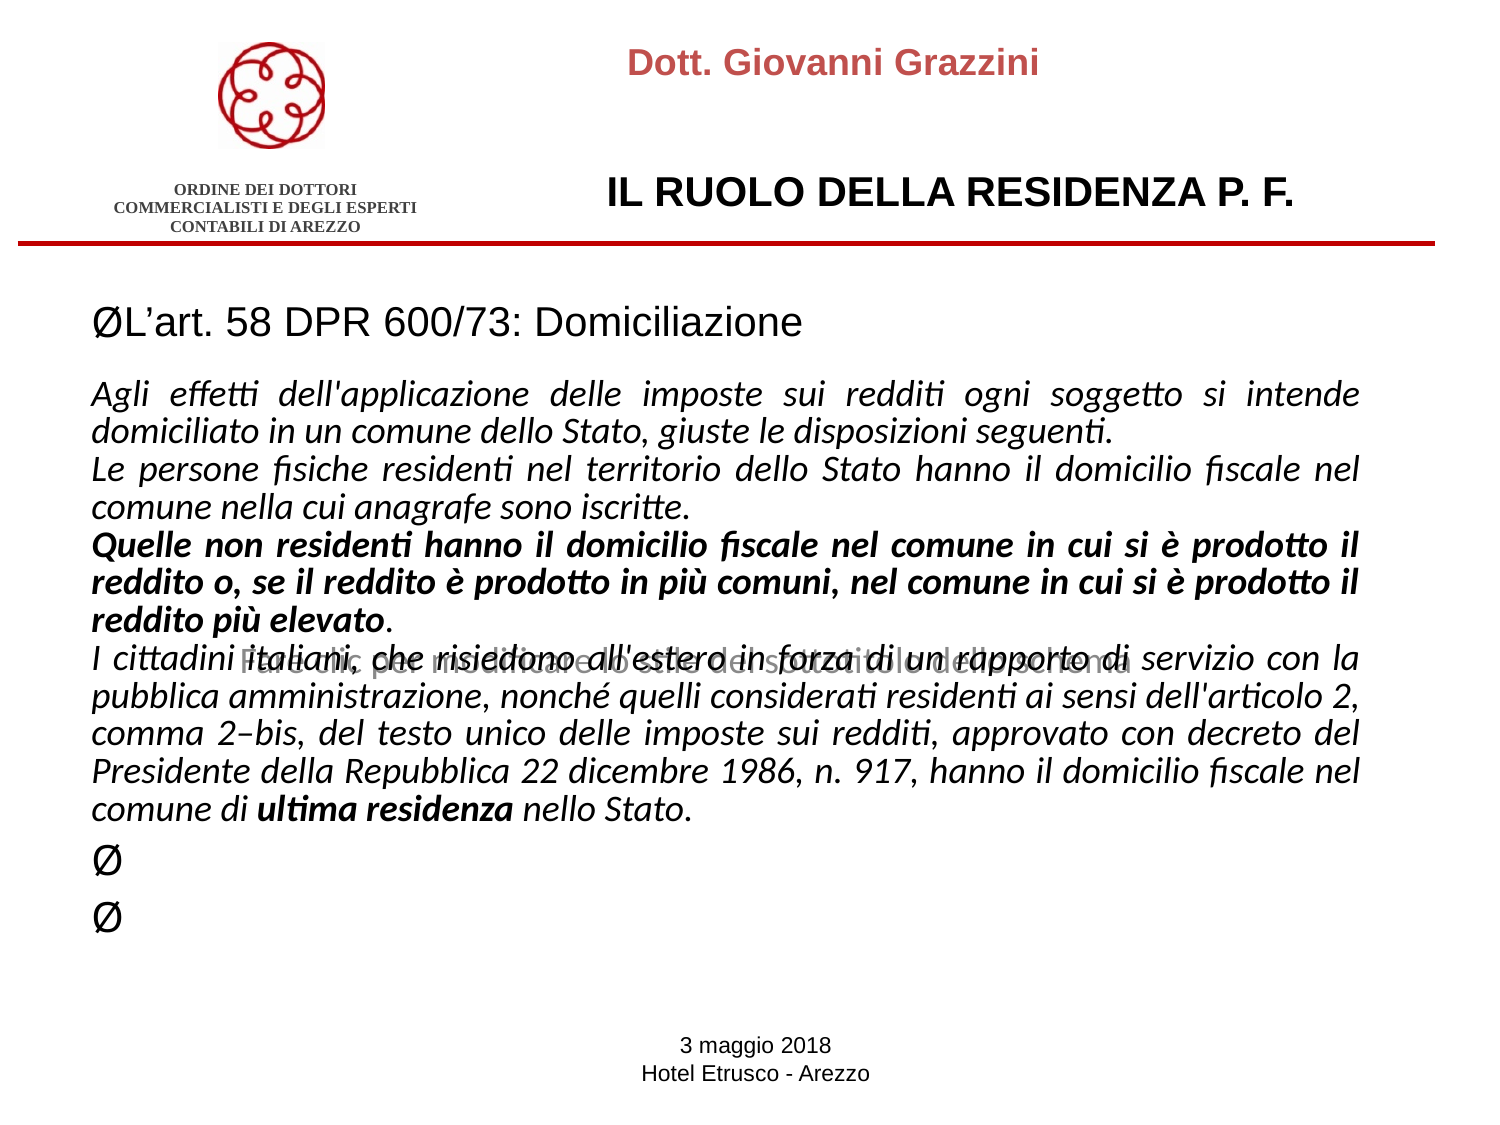

Dott. Giovanni Grazzini
IL RUOLO DELLA RESIDENZA P. F.
ORDINE DEI DOTTORI
COMMERCIALISTI E DEGLI ESPERTI
CONTABILI DI AREZZO
L’art. 58 DPR 600/73: Domiciliazione
Agli effetti dell'applicazione delle imposte sui redditi ogni soggetto si intende domiciliato in un comune dello Stato, giuste le disposizioni seguenti.
Le persone fisiche residenti nel territorio dello Stato hanno il domicilio fiscale nel comune nella cui anagrafe sono iscritte.
Quelle non residenti hanno il domicilio fiscale nel comune in cui si è prodotto il reddito o, se il reddito è prodotto in più comuni, nel comune in cui si è prodotto il reddito più elevato.
I cittadini italiani, che risiedono all'estero in forza di un rapporto di servizio con la pubblica amministrazione, nonché quelli considerati residenti ai sensi dell'articolo 2, comma 2–bis, del testo unico delle imposte sui redditi, approvato con decreto del Presidente della Repubblica 22 dicembre 1986, n. 917, hanno il domicilio fiscale nel comune di ultima residenza nello Stato.
3 maggio 2018
Hotel Etrusco - Arezzo